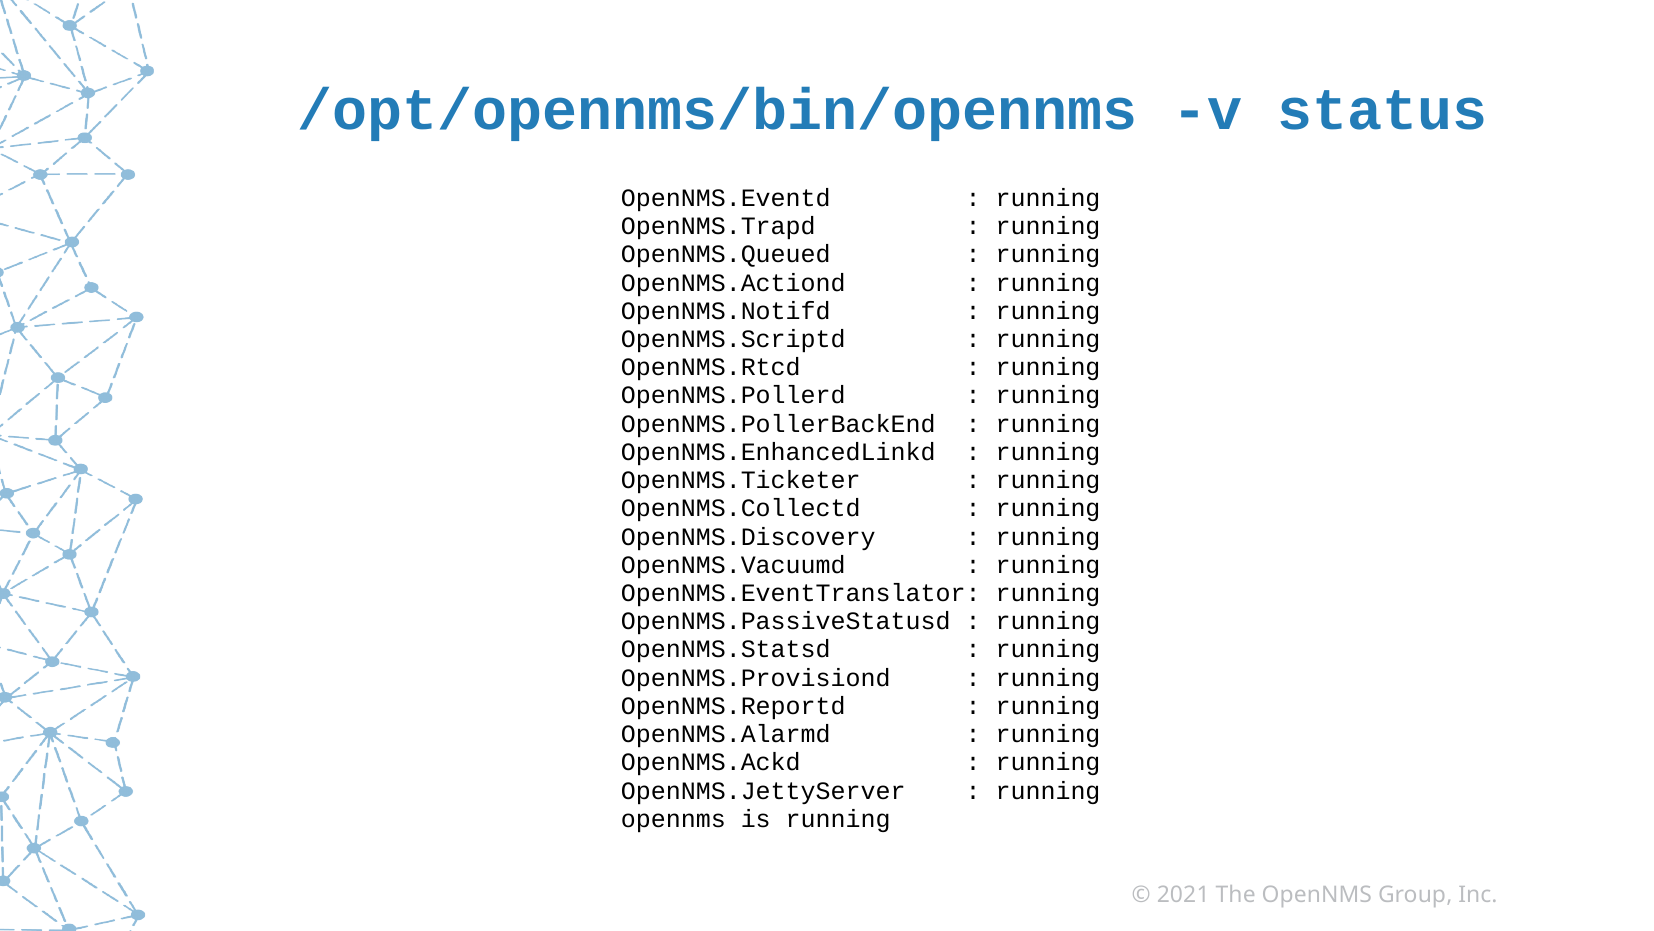

# /opt/opennms/bin/opennms -v status
OpenNMS.Eventd : running
OpenNMS.Trapd : running
OpenNMS.Queued : running
OpenNMS.Actiond : running
OpenNMS.Notifd : running
OpenNMS.Scriptd : running
OpenNMS.Rtcd : running
OpenNMS.Pollerd : running
OpenNMS.PollerBackEnd : running
OpenNMS.EnhancedLinkd : running
OpenNMS.Ticketer : running
OpenNMS.Collectd : running
OpenNMS.Discovery : running
OpenNMS.Vacuumd : running
OpenNMS.EventTranslator: running
OpenNMS.PassiveStatusd : running
OpenNMS.Statsd : running
OpenNMS.Provisiond : running
OpenNMS.Reportd : running
OpenNMS.Alarmd : running
OpenNMS.Ackd : running
OpenNMS.JettyServer : running
opennms is running